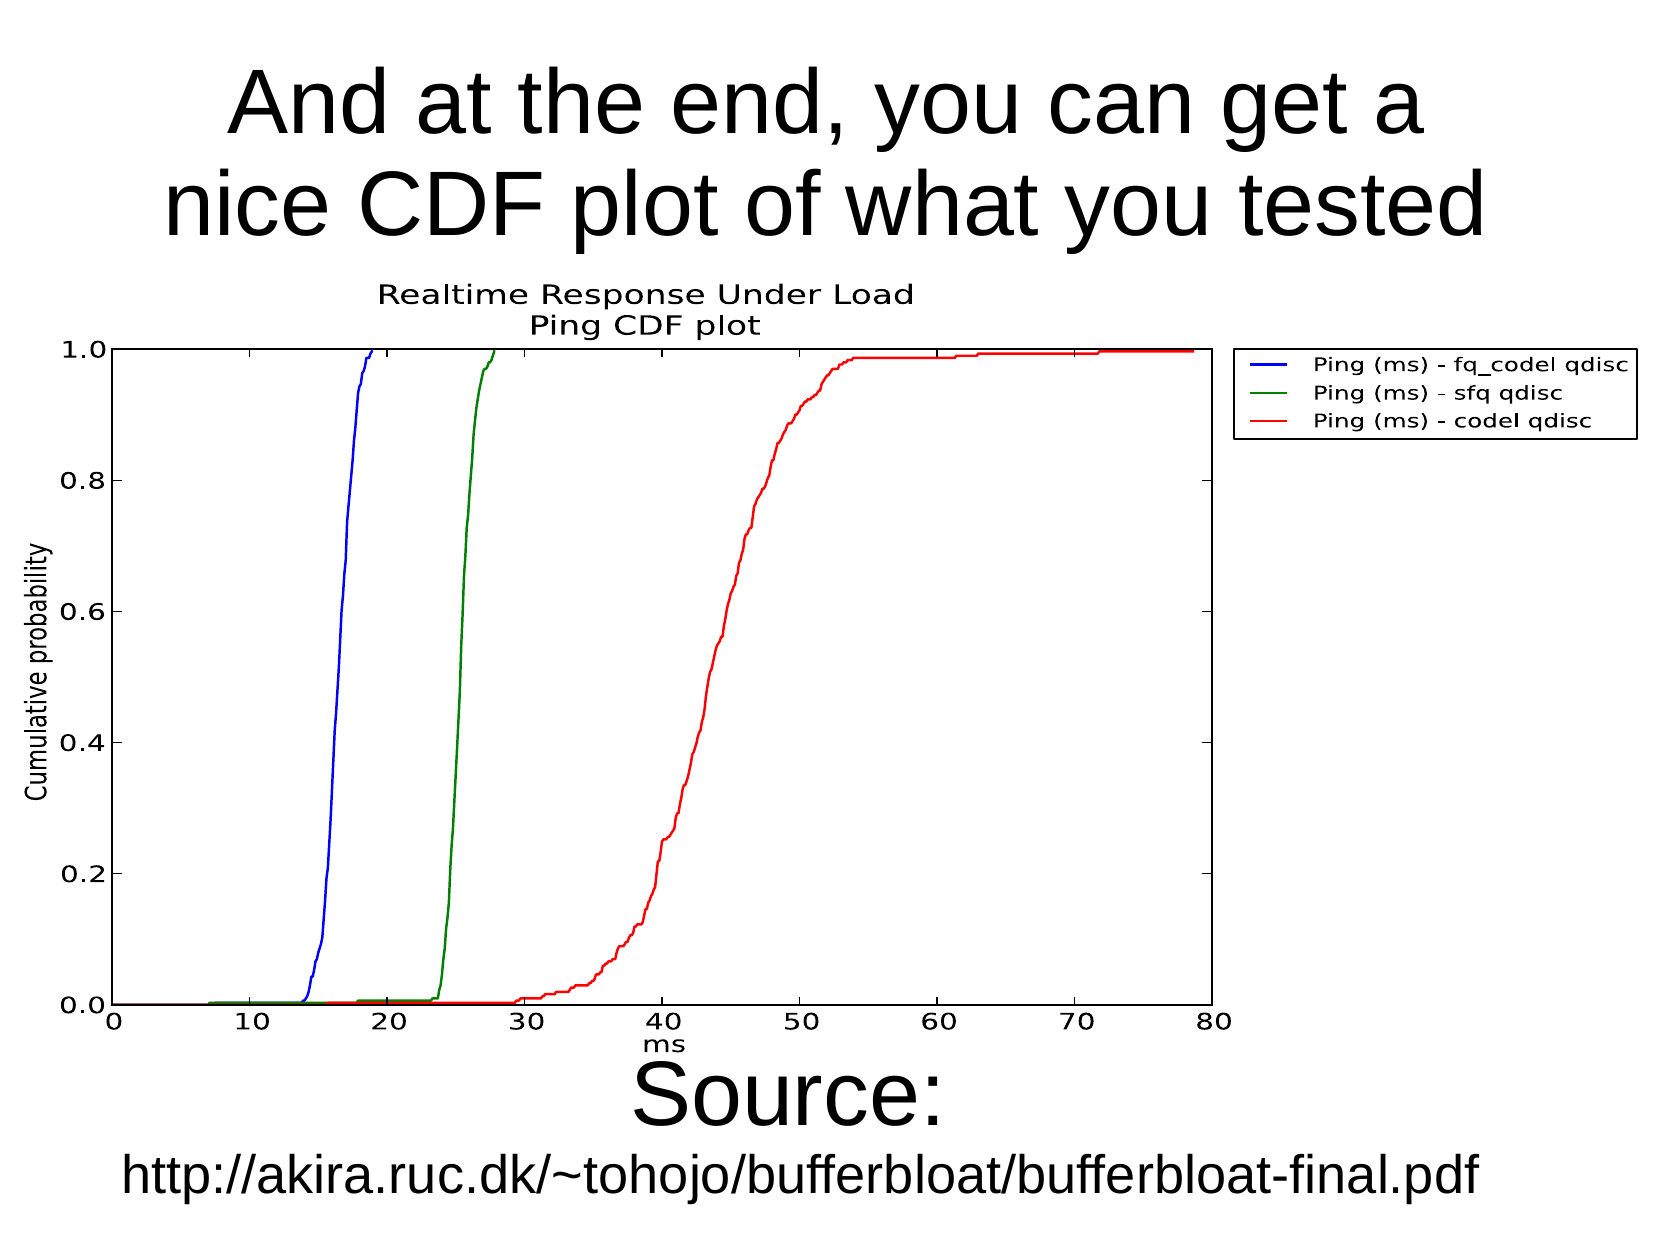

# And at the end, you can get a nice CDF plot of what you tested
Source: http://akira.ruc.dk/~tohojo/bufferbloat/bufferbloat-final.pdf